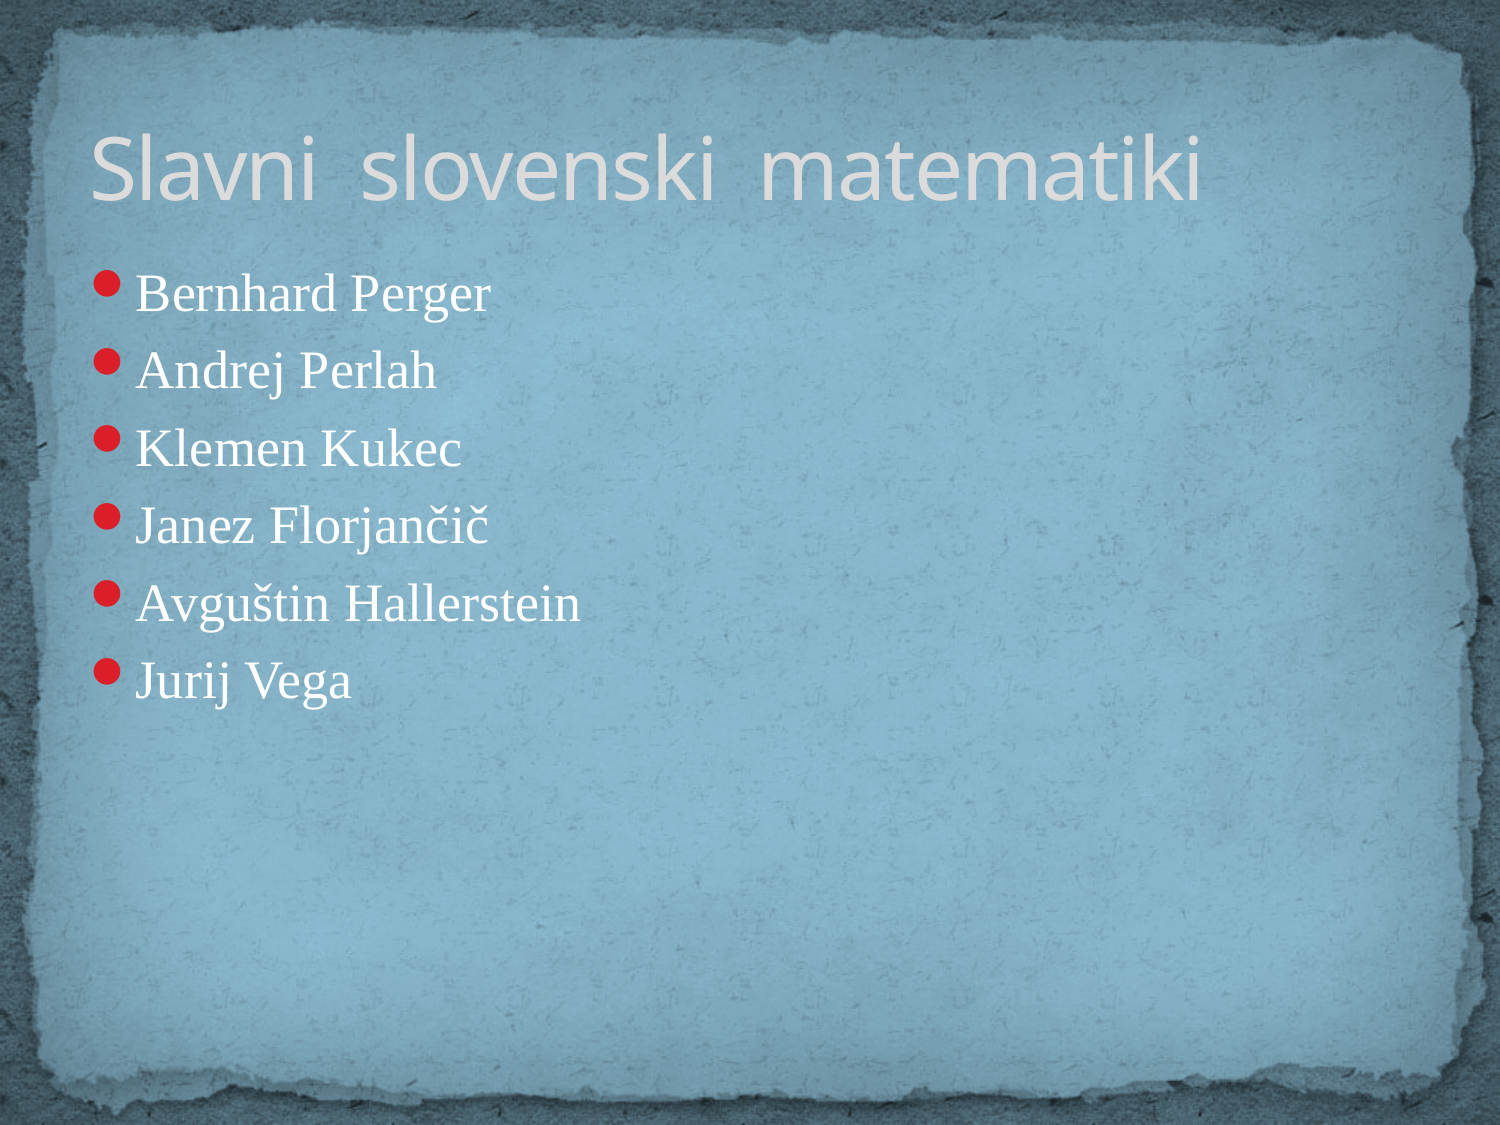

Slavni slovenski matematiki
# Bernhard Perger
Andrej Perlah
Klemen Kukec
Janez Florjančič
Avguštin Hallerstein
Jurij Vega